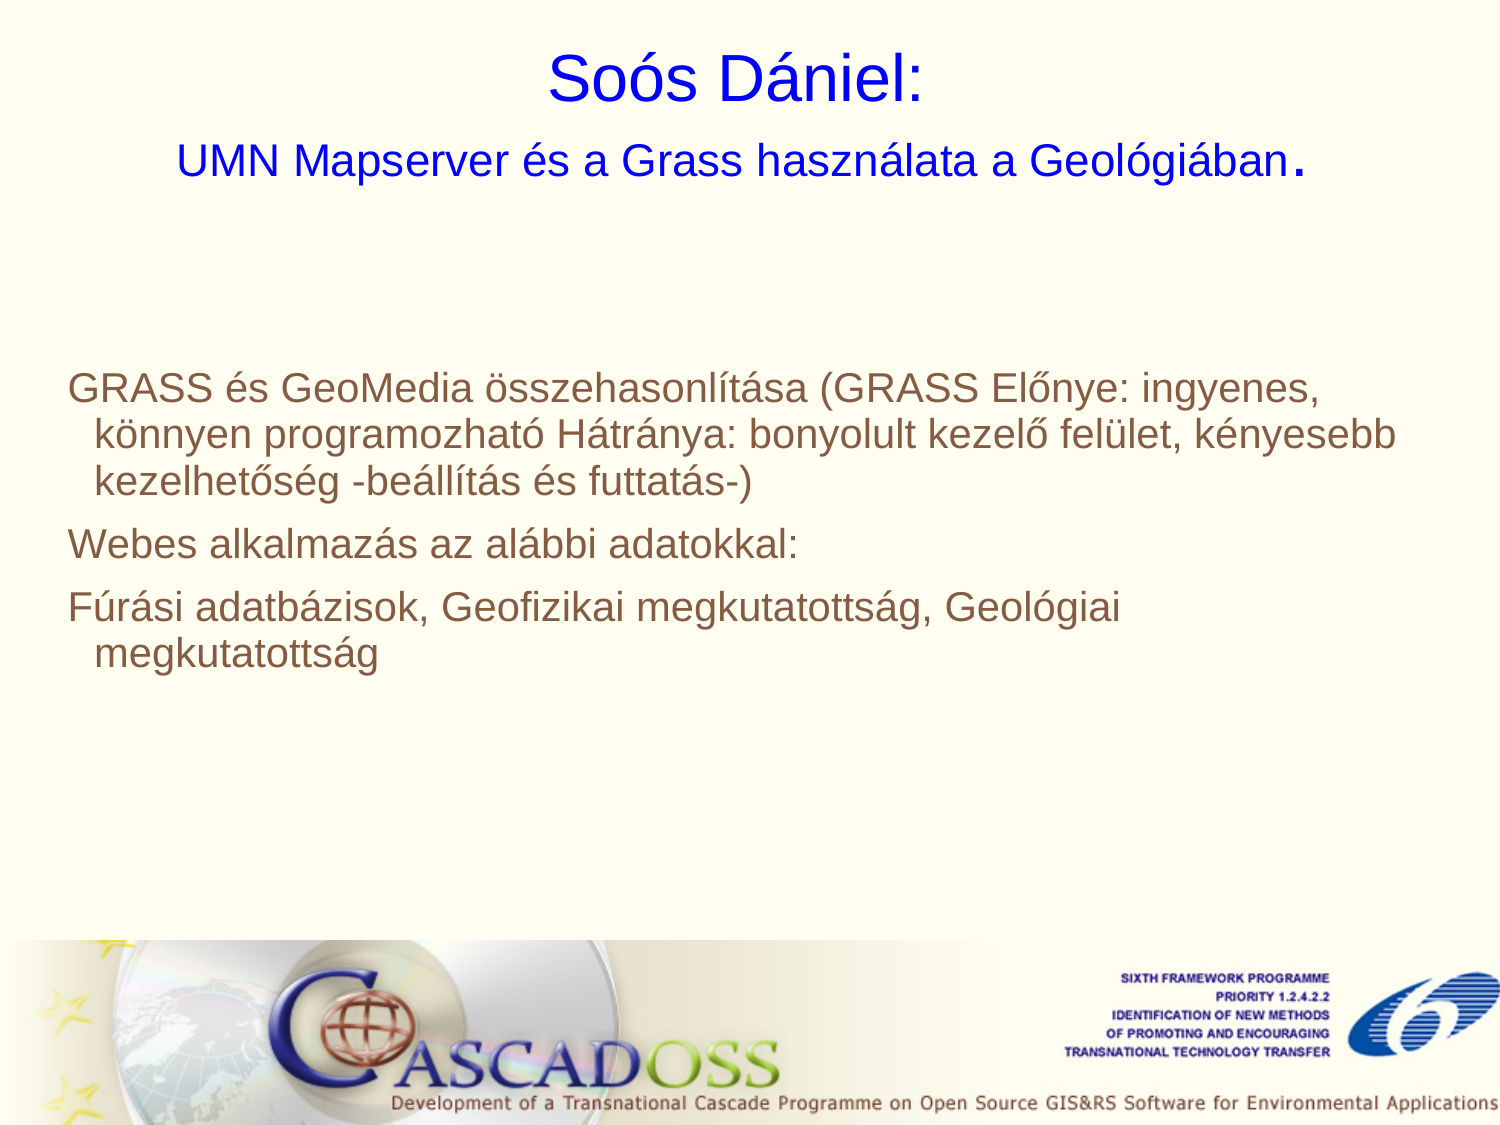

# Soós Dániel: UMN Mapserver és a Grass használata a Geológiában.
GRASS és GeoMedia összehasonlítása (GRASS Előnye: ingyenes, könnyen programozható Hátránya: bonyolult kezelő felület, kényesebb kezelhetőség -beállítás és futtatás-)
Webes alkalmazás az alábbi adatokkal:
Fúrási adatbázisok, Geofizikai megkutatottság, Geológiai megkutatottság